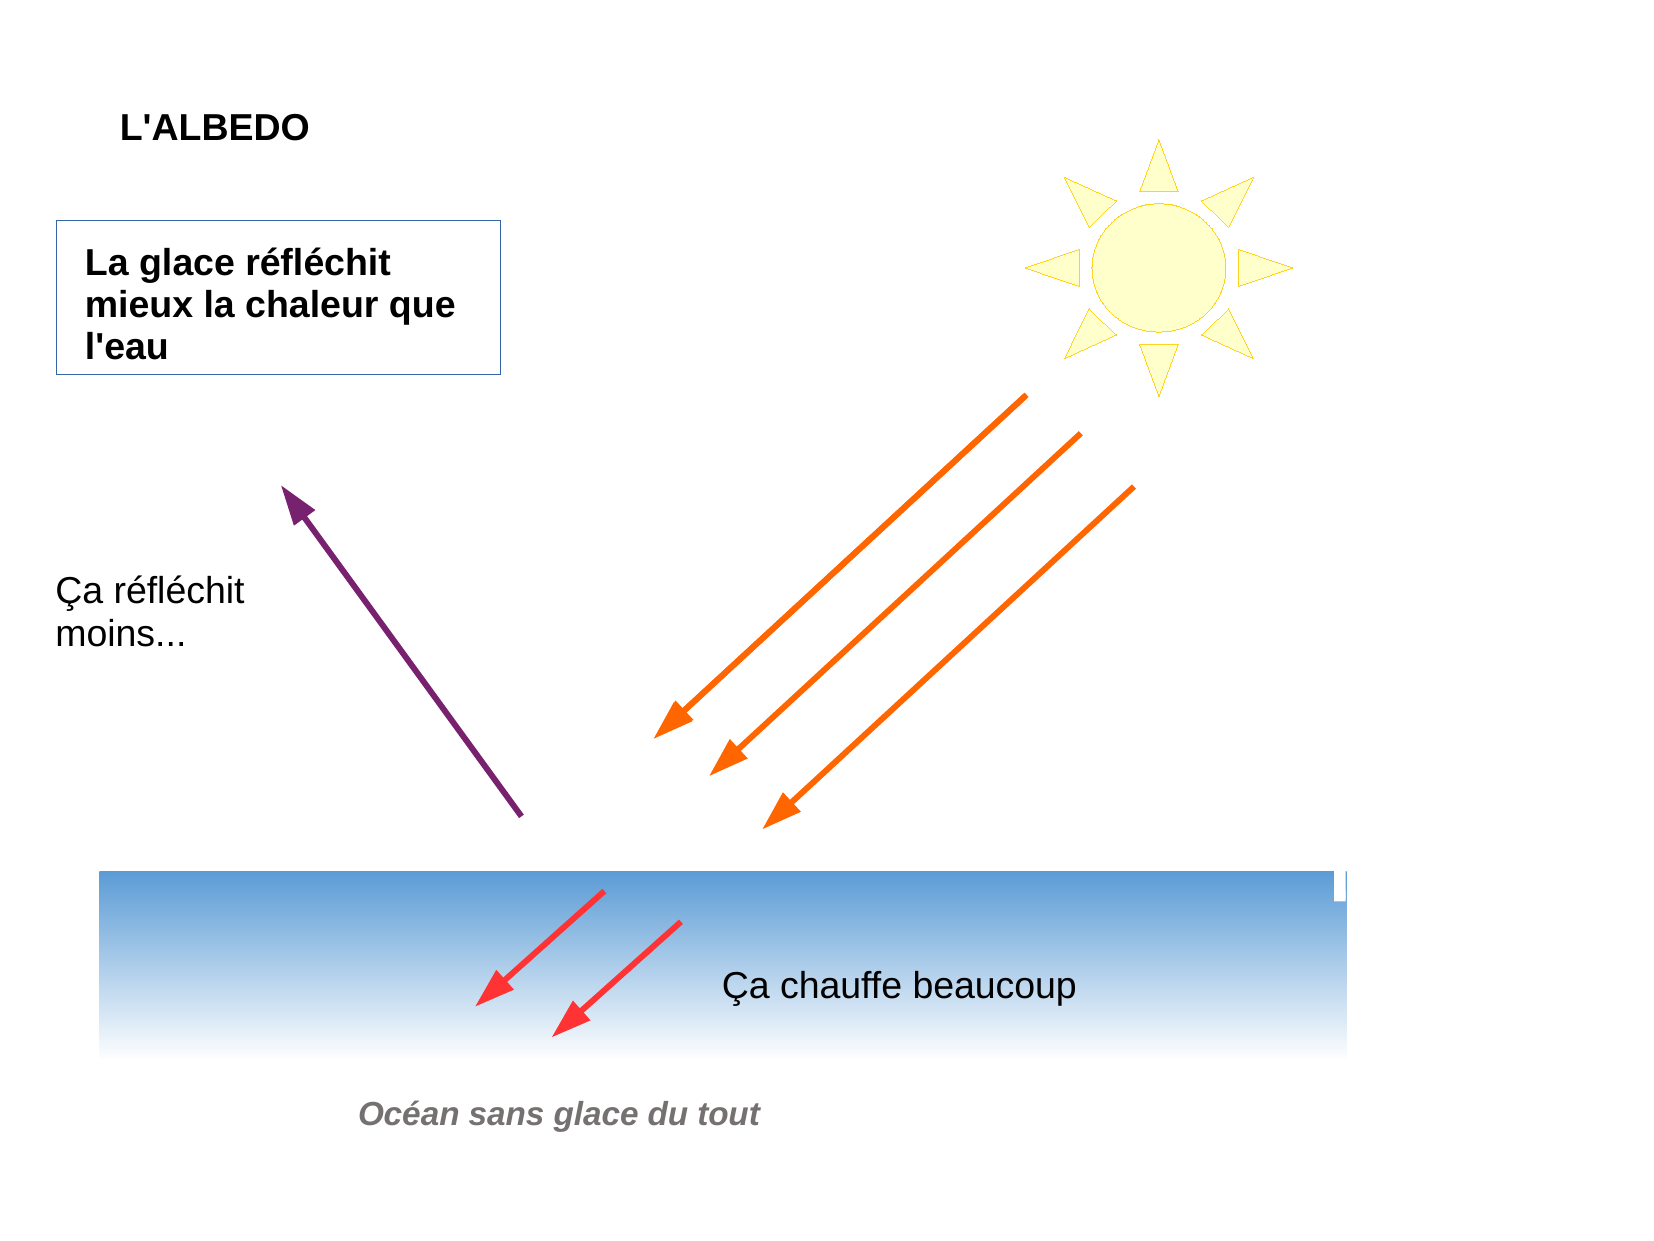

L'ALBEDO
La glace réfléchit mieux la chaleur que l'eau
Ça chauffe beaucoup
 Océan sans glace du tout
Ça réfléchit moins...